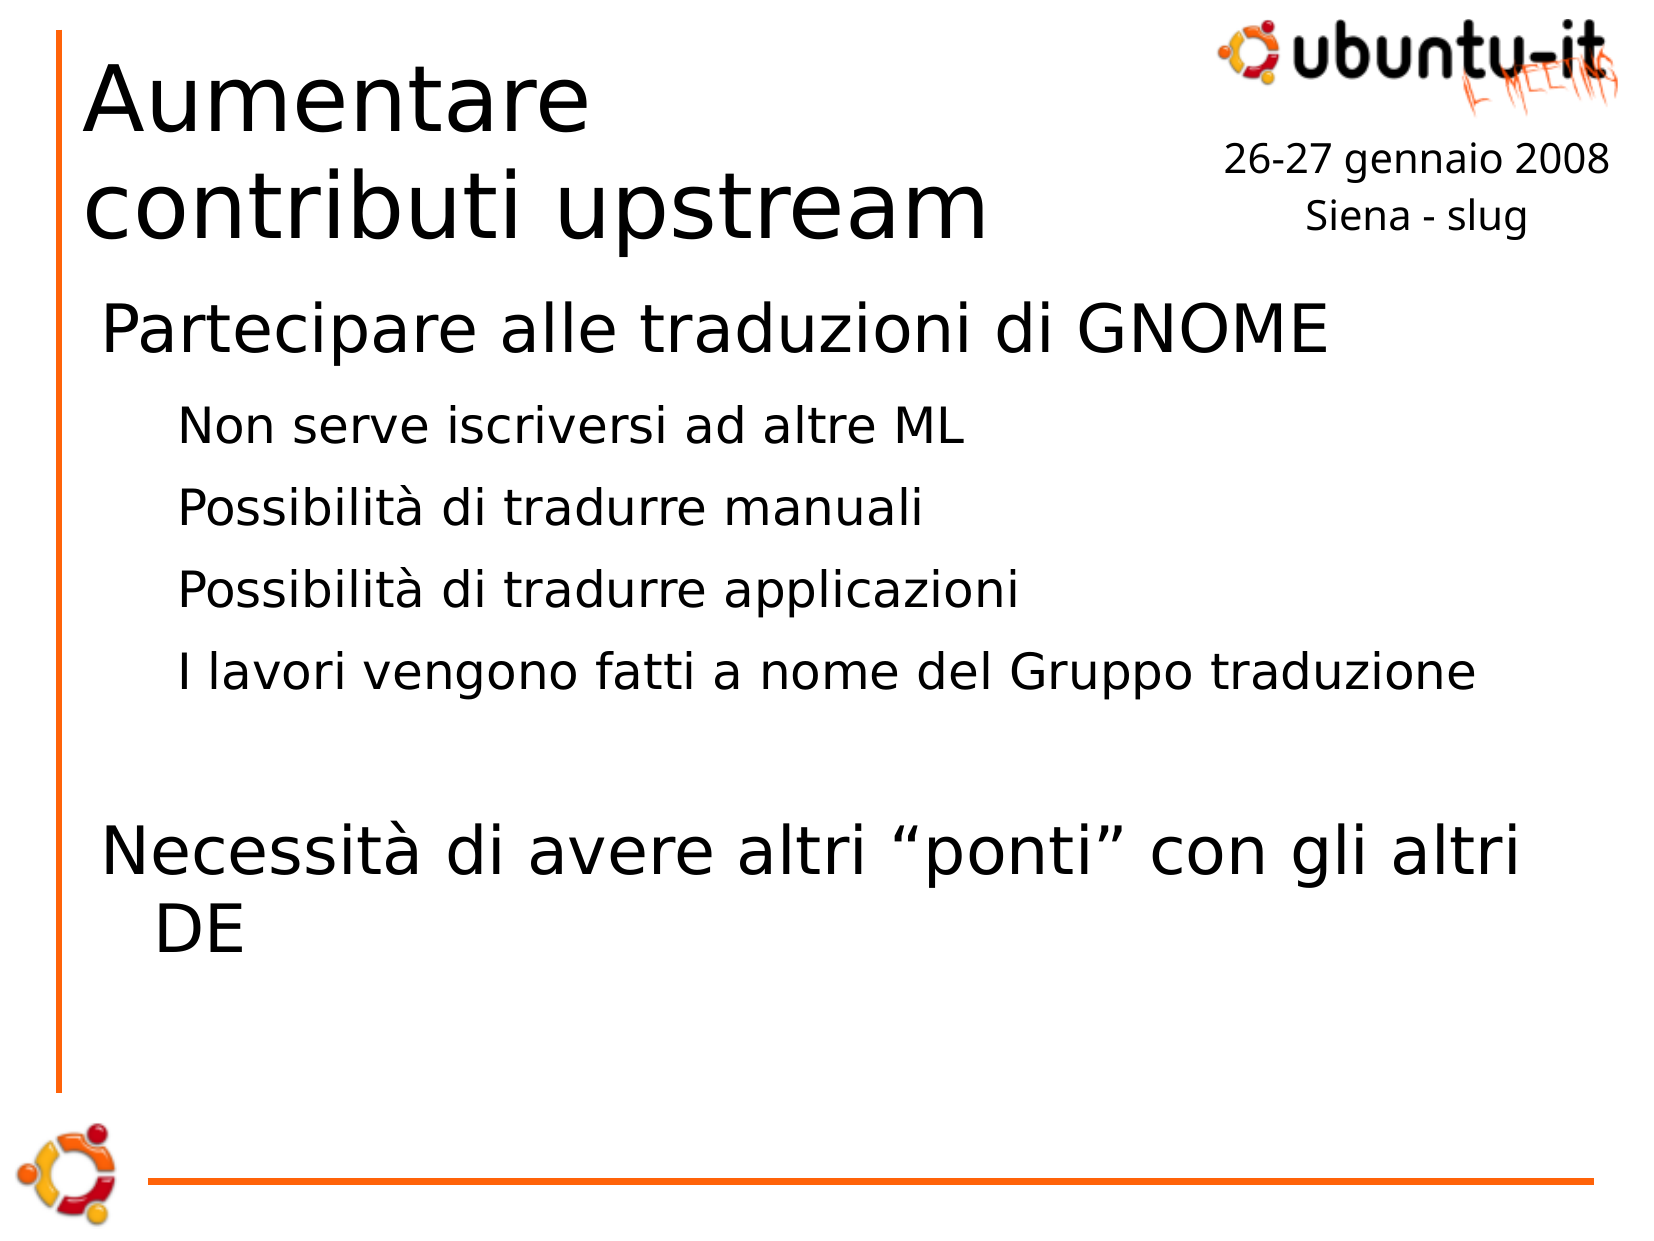

# Aumentare contributi upstream
Partecipare alle traduzioni di GNOME
Non serve iscriversi ad altre ML
Possibilità di tradurre manuali
Possibilità di tradurre applicazioni
I lavori vengono fatti a nome del Gruppo traduzione
Necessità di avere altri “ponti” con gli altri DE